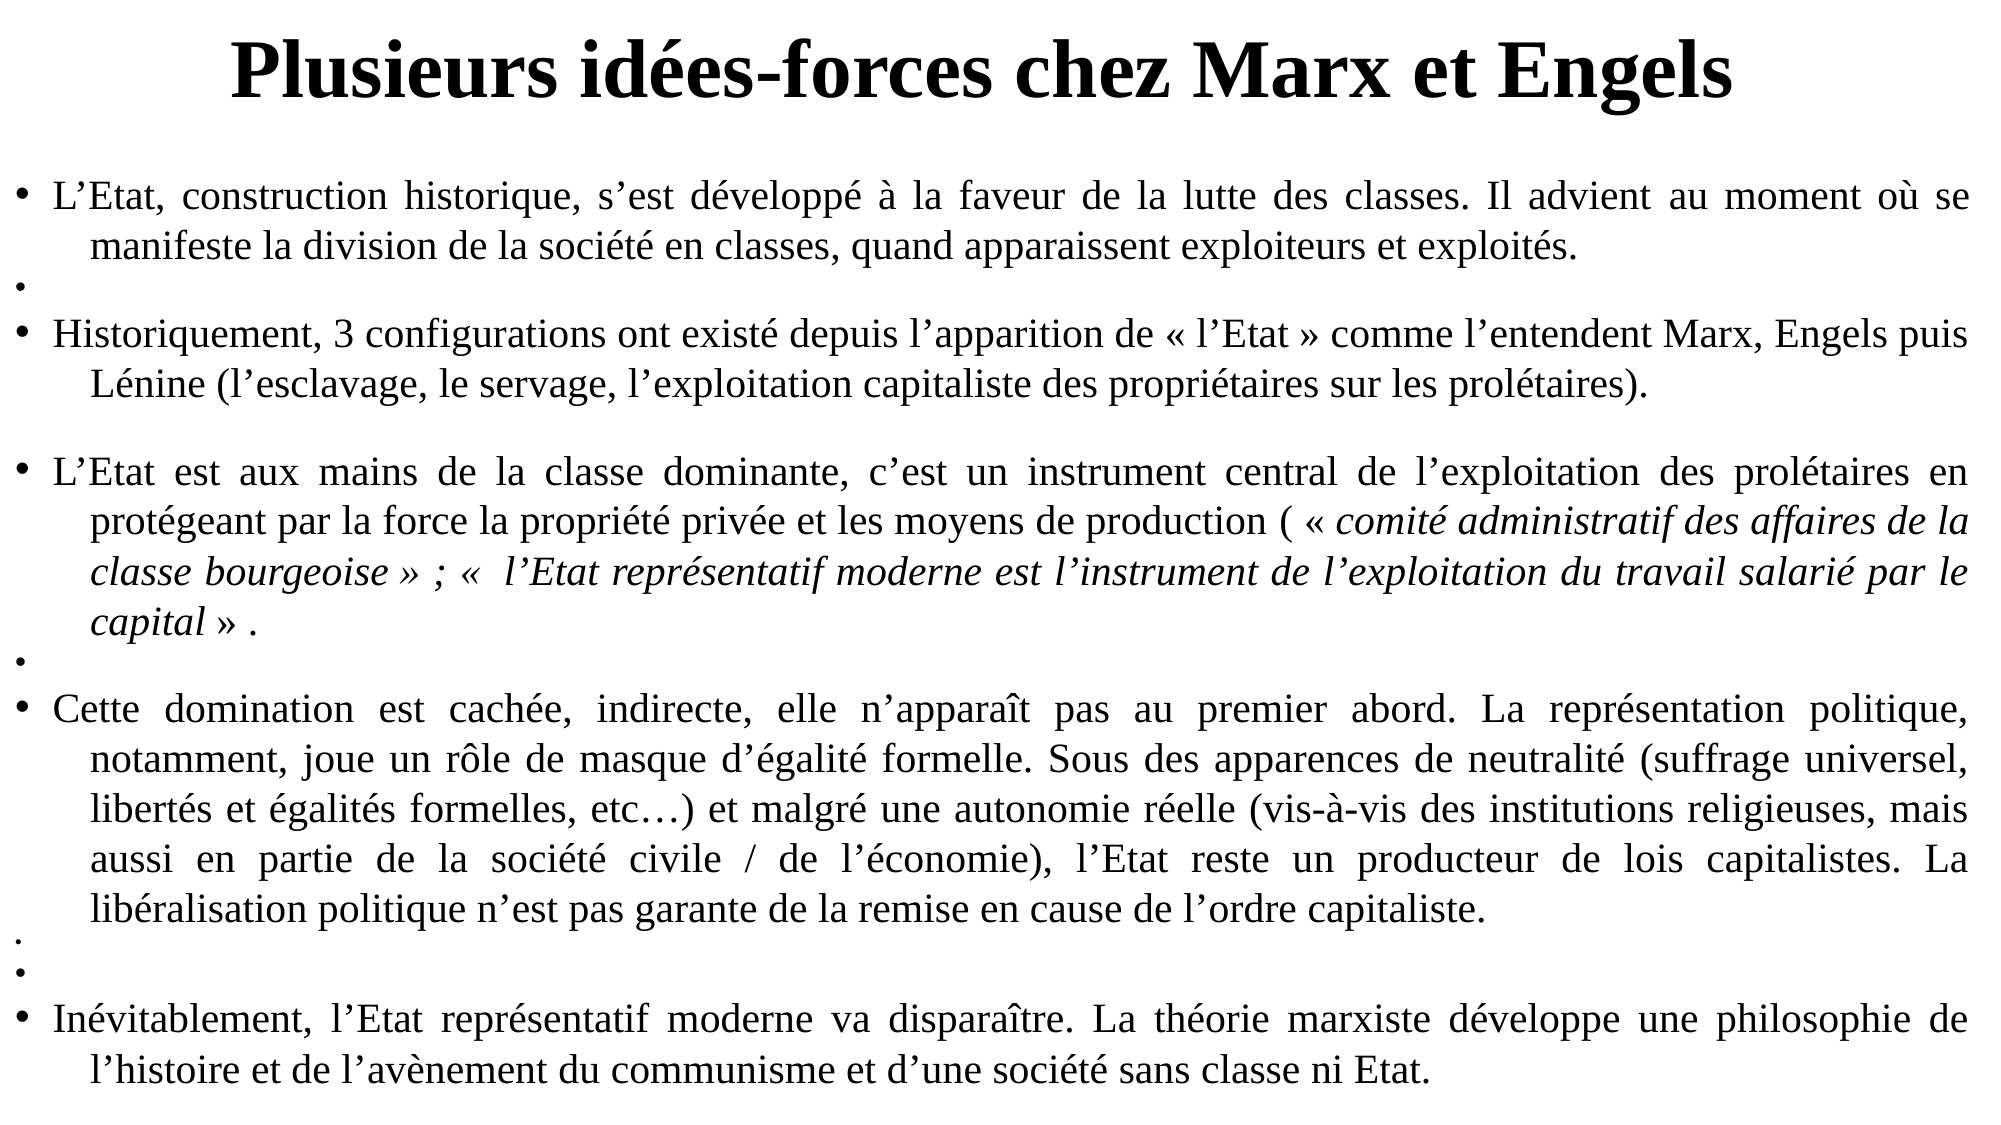

# Plusieurs idées-forces chez Marx et Engels
L’Etat, construction historique, s’est développé à la faveur de la lutte des classes. Il advient au moment où se manifeste la division de la société en classes, quand apparaissent exploiteurs et exploités.
Historiquement, 3 configurations ont existé depuis l’apparition de « l’Etat » comme l’entendent Marx, Engels puis Lénine (l’esclavage, le servage, l’exploitation capitaliste des propriétaires sur les prolétaires).
L’Etat est aux mains de la classe dominante, c’est un instrument central de l’exploitation des prolétaires en protégeant par la force la propriété privée et les moyens de production ( « comité administratif des affaires de la classe bourgeoise » ; «  l’Etat représentatif moderne est l’instrument de l’exploitation du travail salarié par le capital » .
Cette domination est cachée, indirecte, elle n’apparaît pas au premier abord. La représentation politique, notamment, joue un rôle de masque d’égalité formelle. Sous des apparences de neutralité (suffrage universel, libertés et égalités formelles, etc…) et malgré une autonomie réelle (vis-à-vis des institutions religieuses, mais aussi en partie de la société civile / de l’économie), l’Etat reste un producteur de lois capitalistes. La libéralisation politique n’est pas garante de la remise en cause de l’ordre capitaliste.
Inévitablement, l’Etat représentatif moderne va disparaître. La théorie marxiste développe une philosophie de l’histoire et de l’avènement du communisme et d’une société sans classe ni Etat.